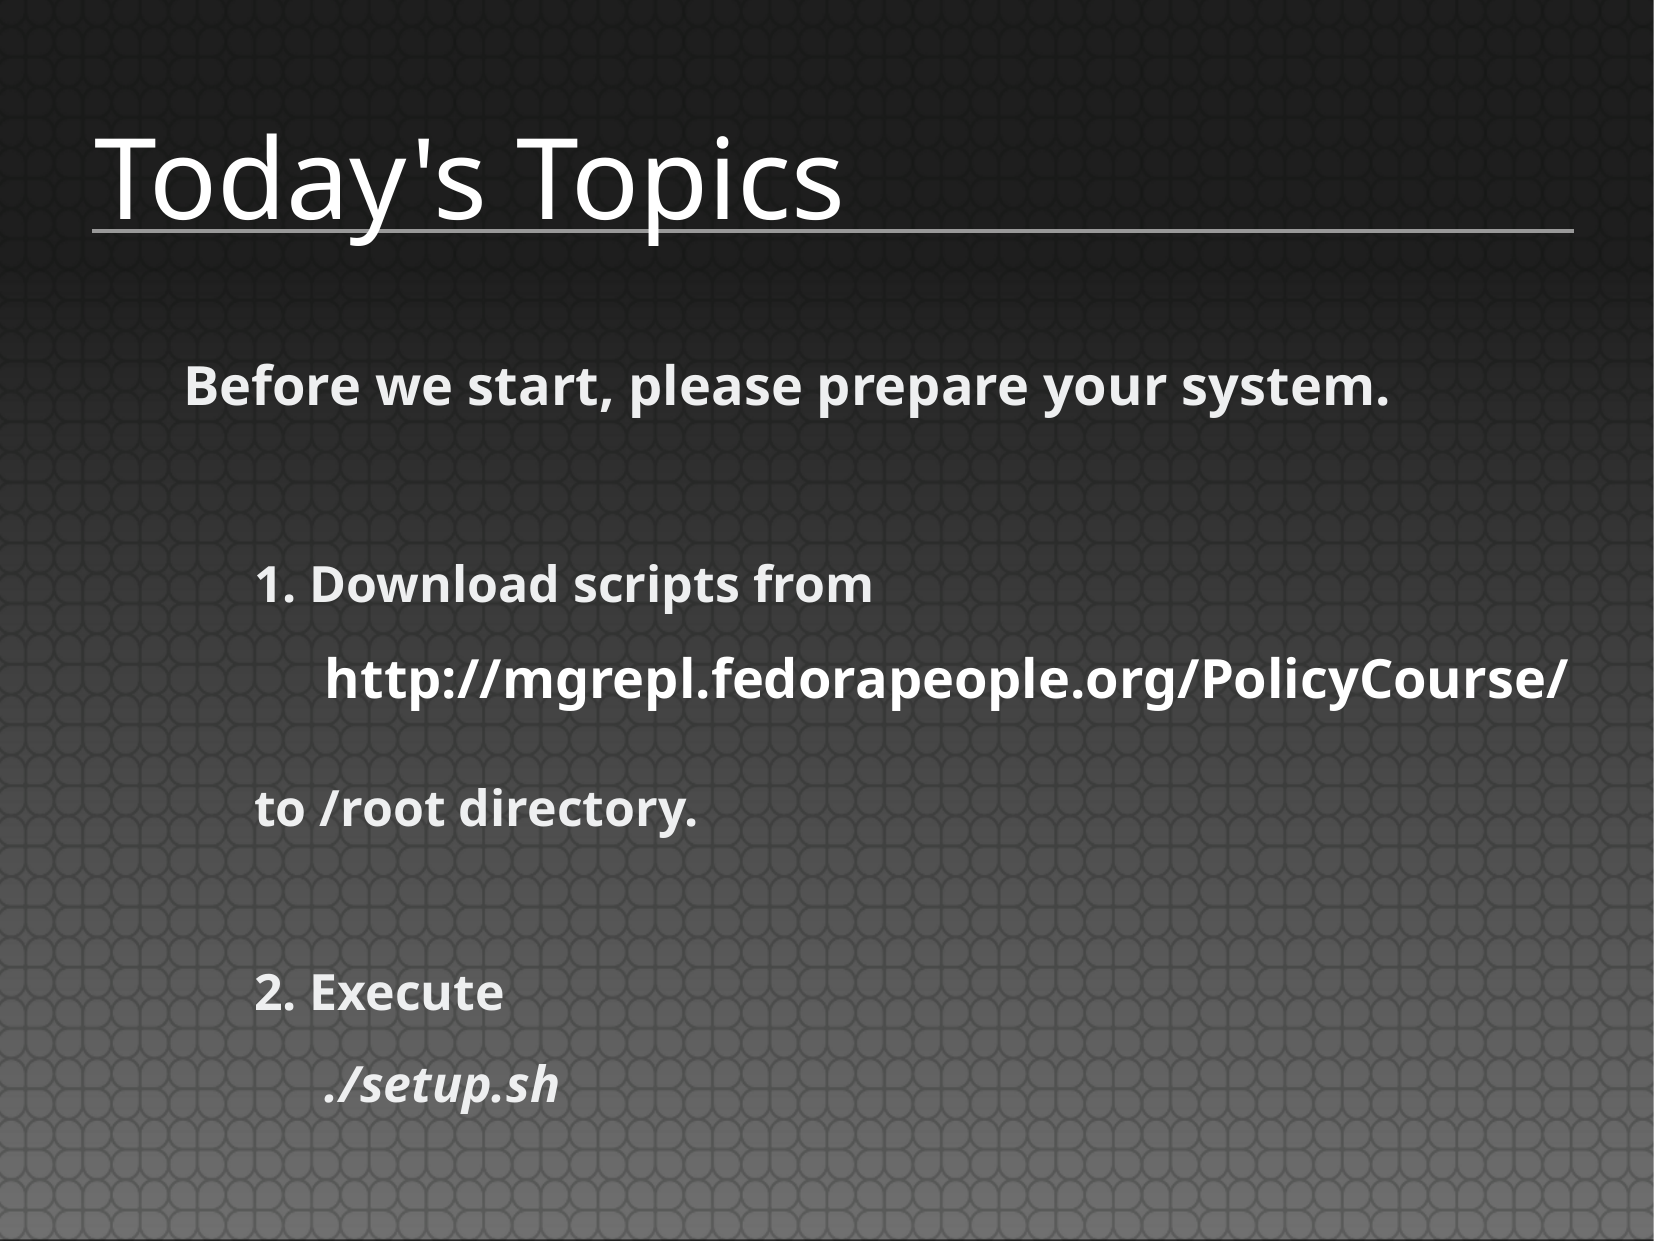

# Today's Topics
Before we start, please prepare your system.
1. Download scripts from
http://mgrepl.fedorapeople.org/PolicyCourse/
to /root directory.
2. Execute
./setup.sh